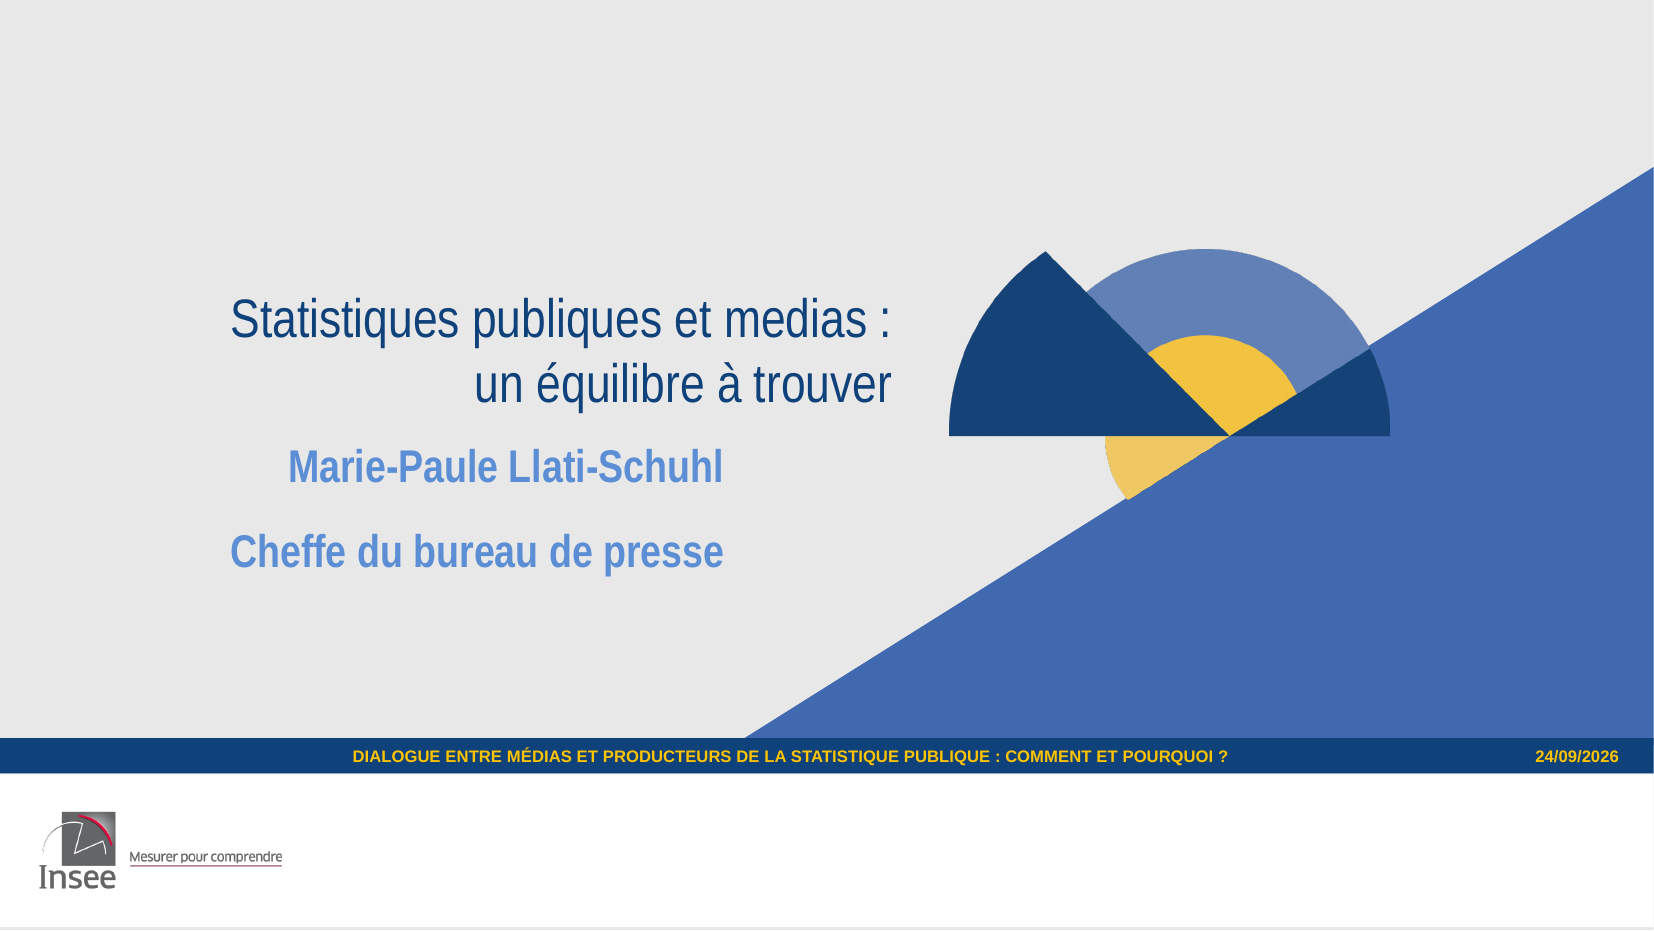

# Statistiques publiques et medias : un équilibre à trouver
Marie-Paule Llati-Schuhl
Cheffe du bureau de presse
Dialogue entre médias et producteurs de la statistique publique : comment et pourquoi ?